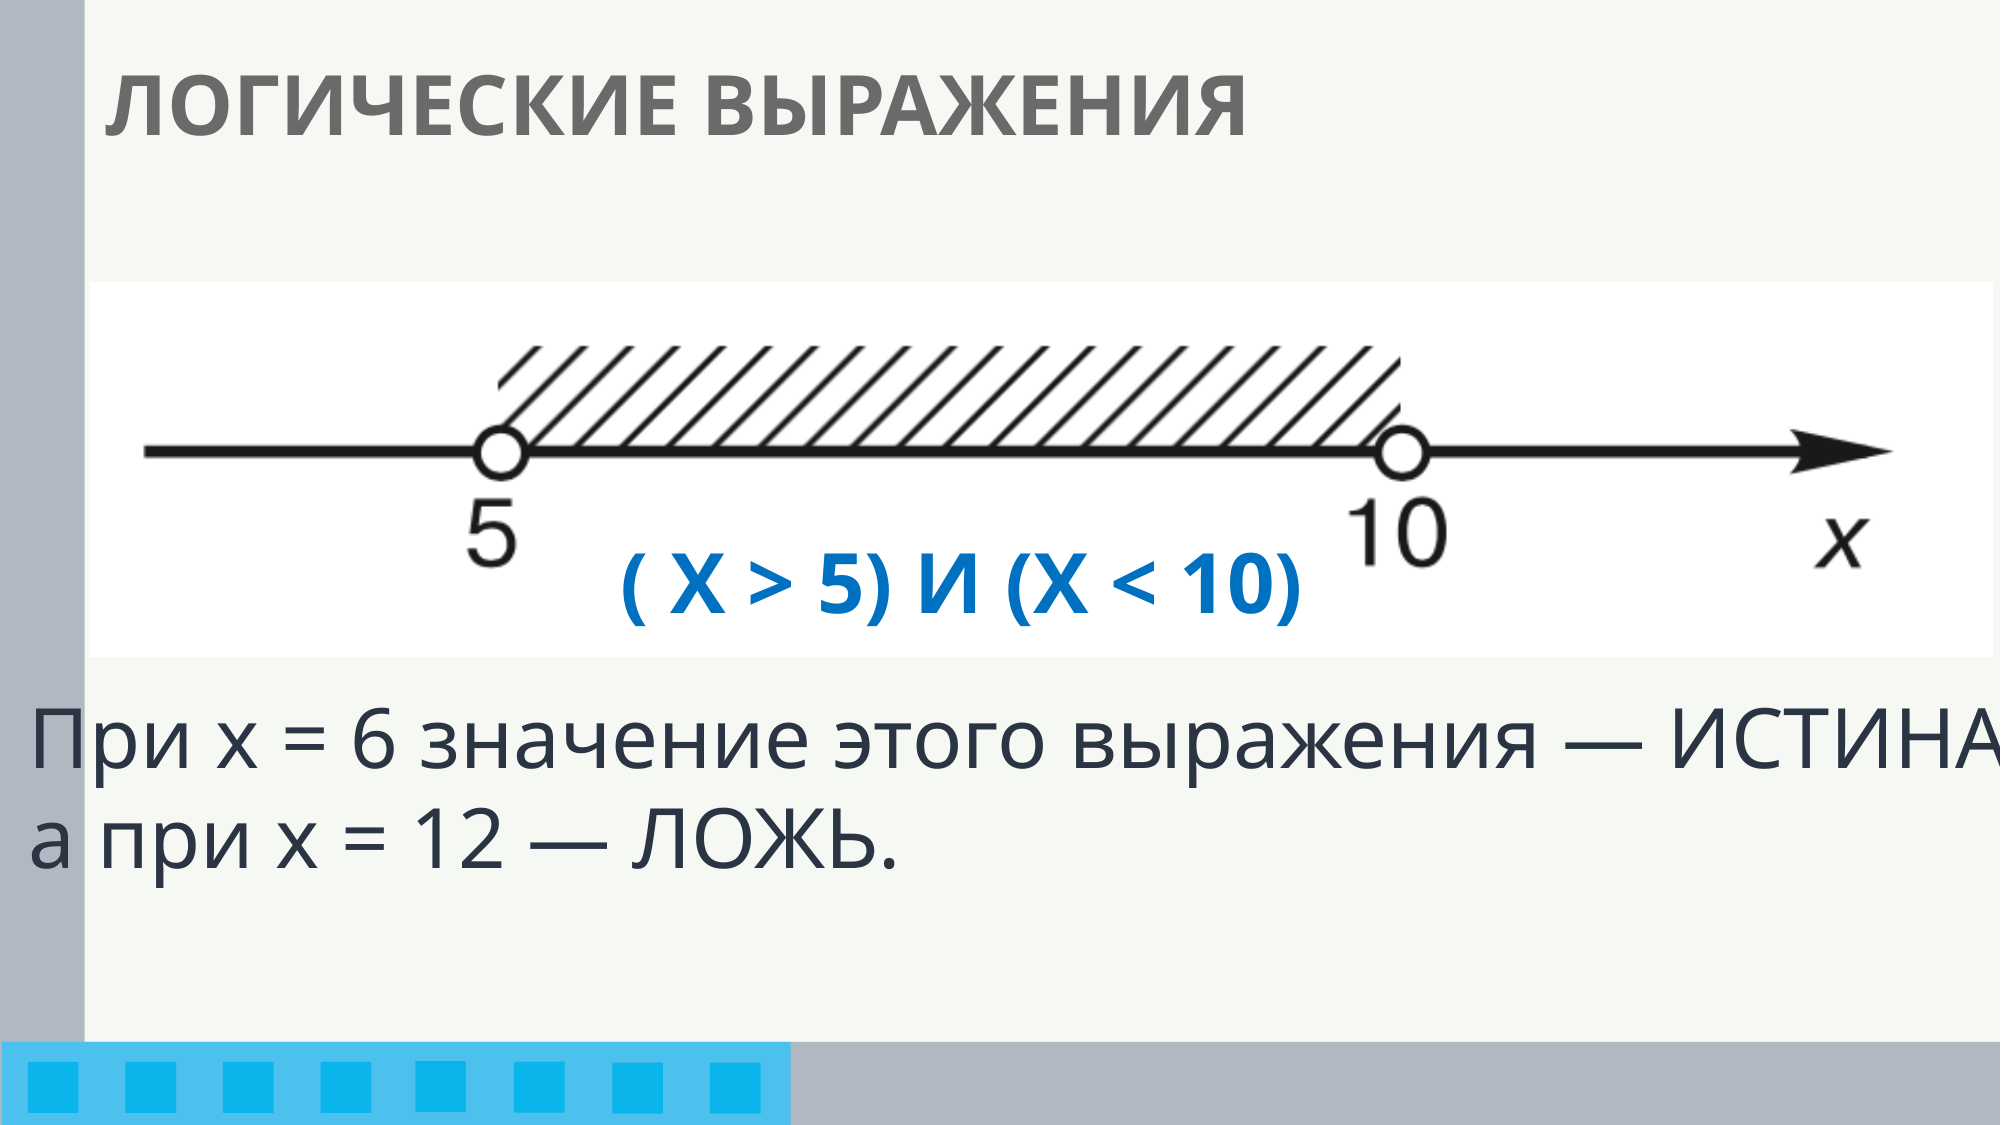

# ЛОГИЧЕСКИЕ ВЫРАЖЕНИЯ
( X > 5) И (X < 10)
При х = 6 значение этого выражения — ИСТИНА,
а при х = 12 — ЛОЖЬ.